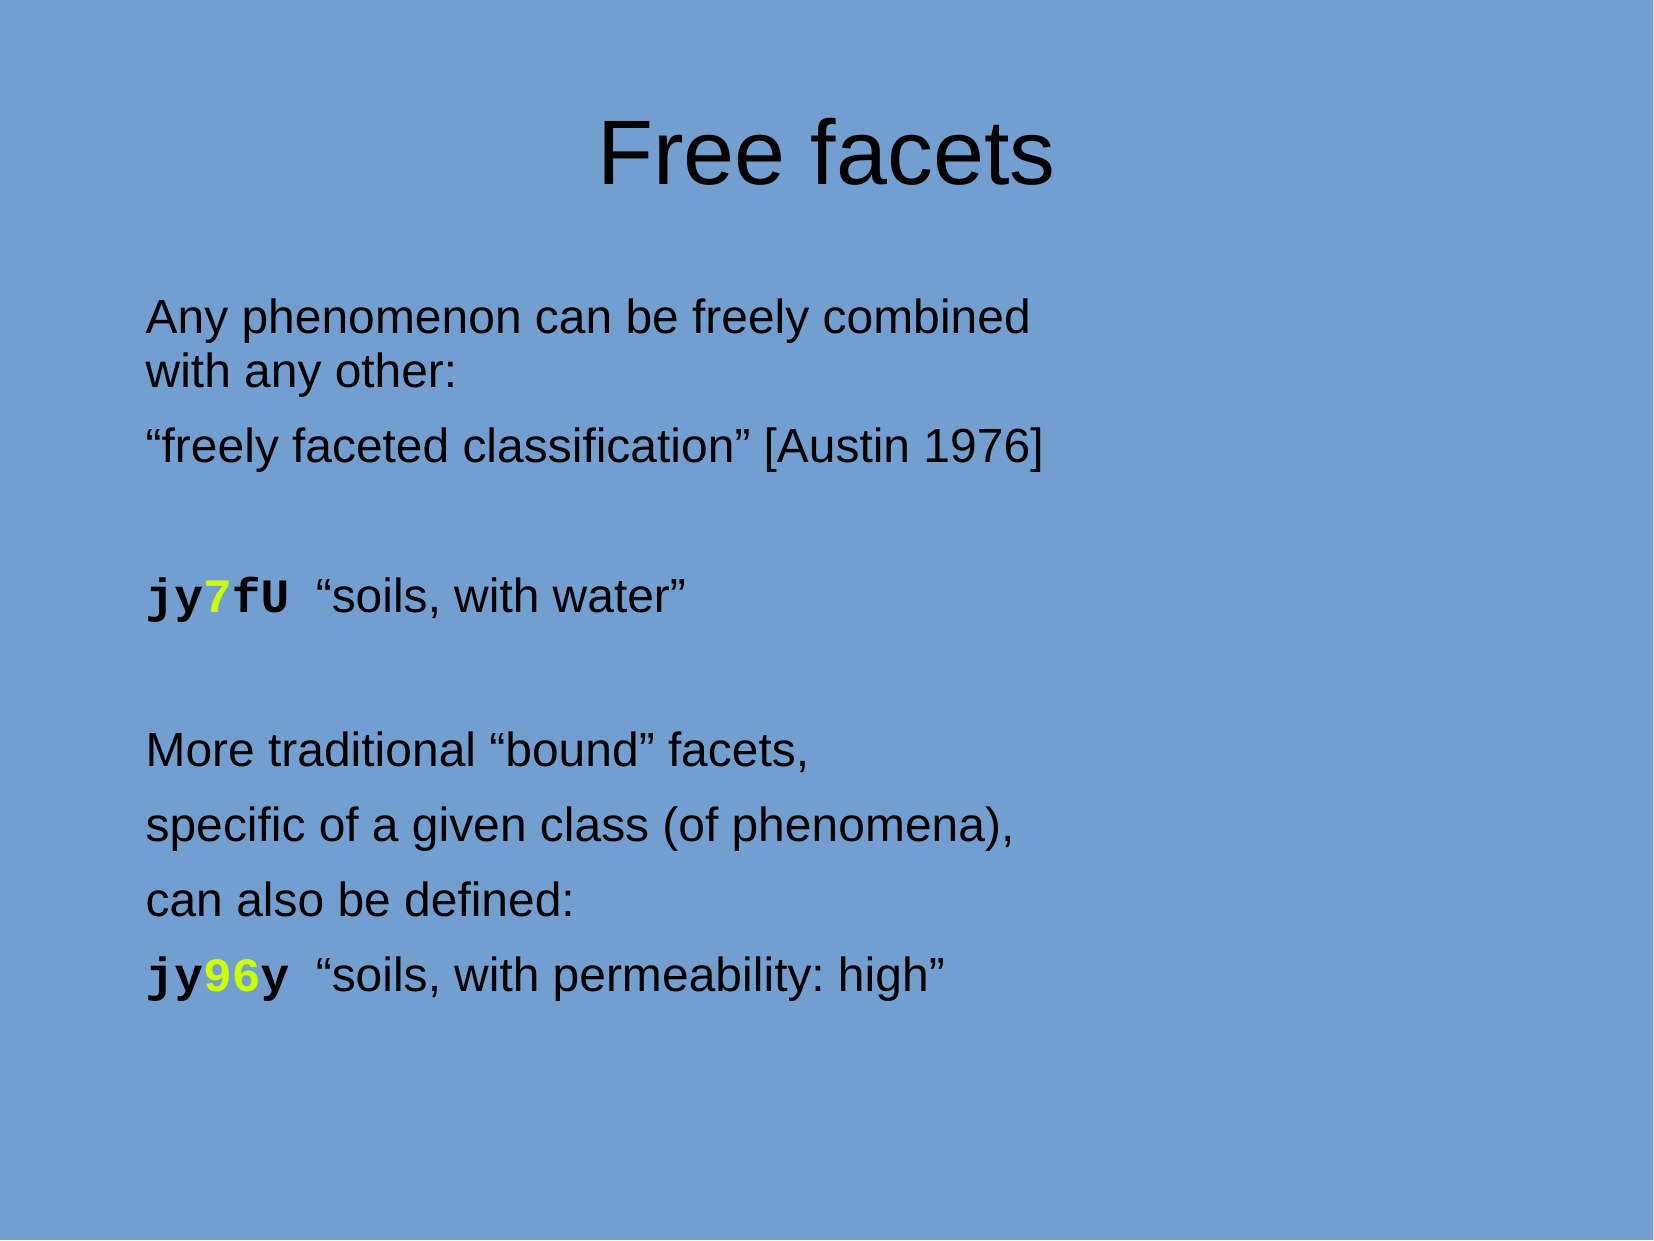

# Free facets
Any phenomenon can be freely combined
with any other:
“freely faceted classification” [Austin 1976]
jy7fU “soils, with water”
More traditional “bound” facets,
specific of a given class (of phenomena),
can also be defined:
jy96y “soils, with permeability: high”